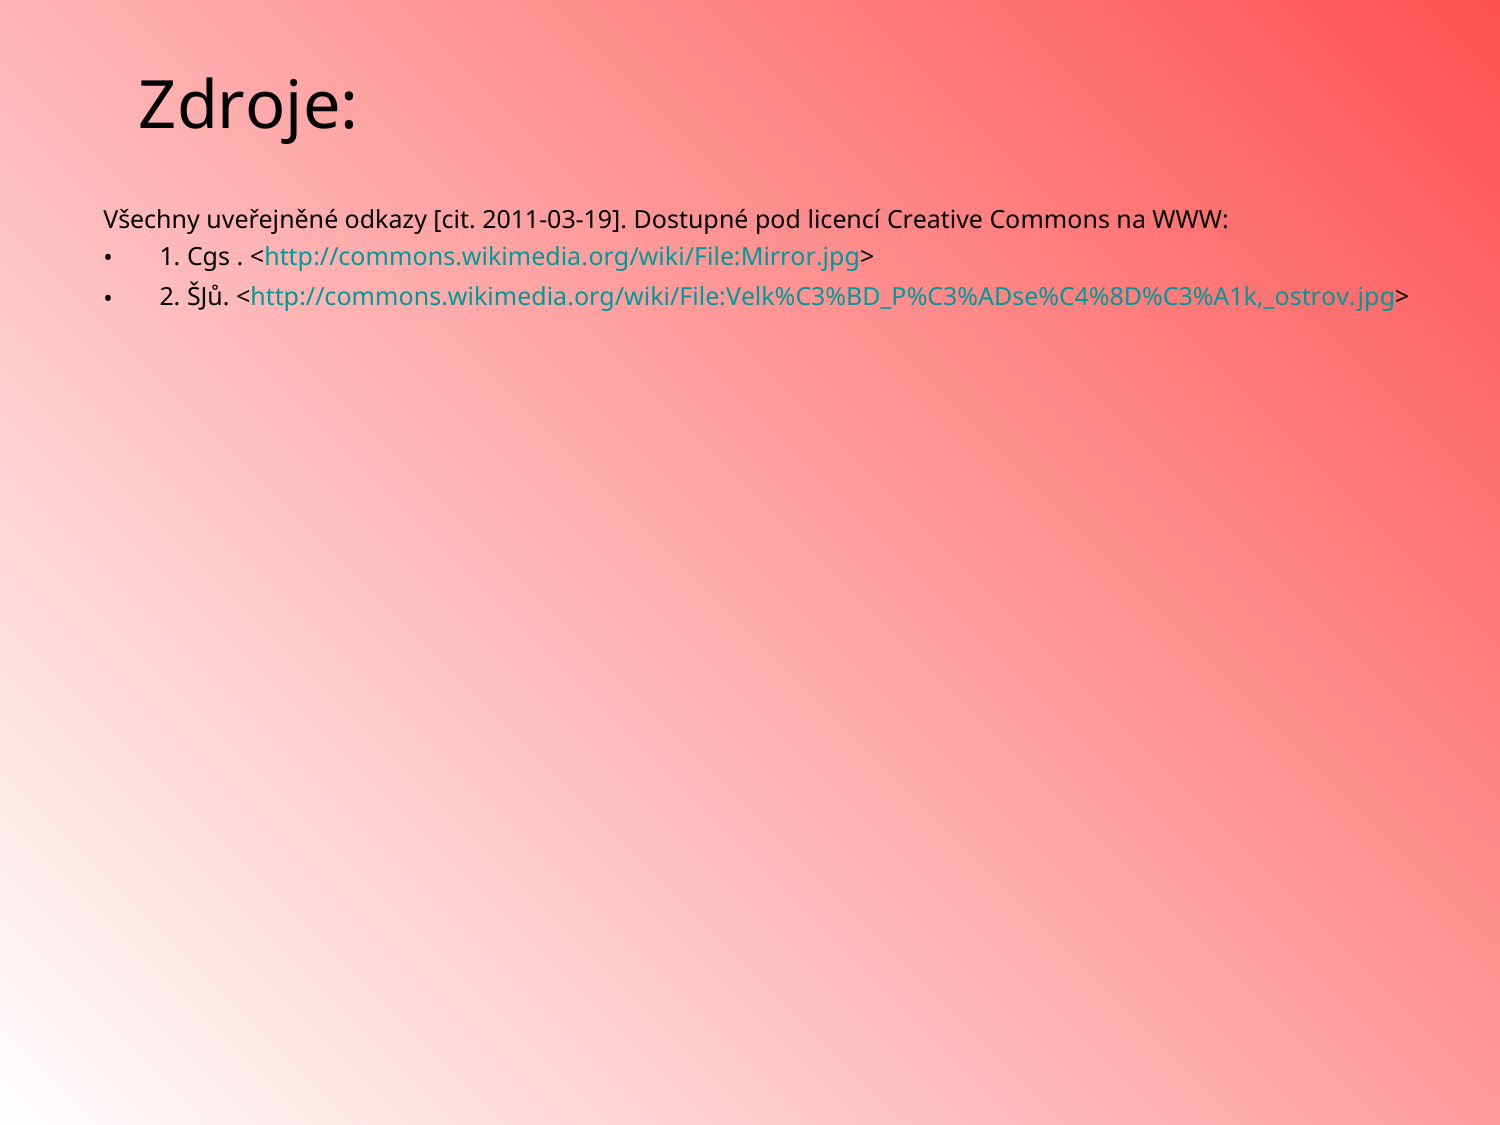

Zdroje:
# Všechny uveřejněné odkazy [cit. 2011-03-19]. Dostupné pod licencí Creative Commons na WWW:
1. Cgs . <http://commons.wikimedia.org/wiki/File:Mirror.jpg>
2. ŠJů. <http://commons.wikimedia.org/wiki/File:Velk%C3%BD_P%C3%ADse%C4%8D%C3%A1k,_ostrov.jpg>